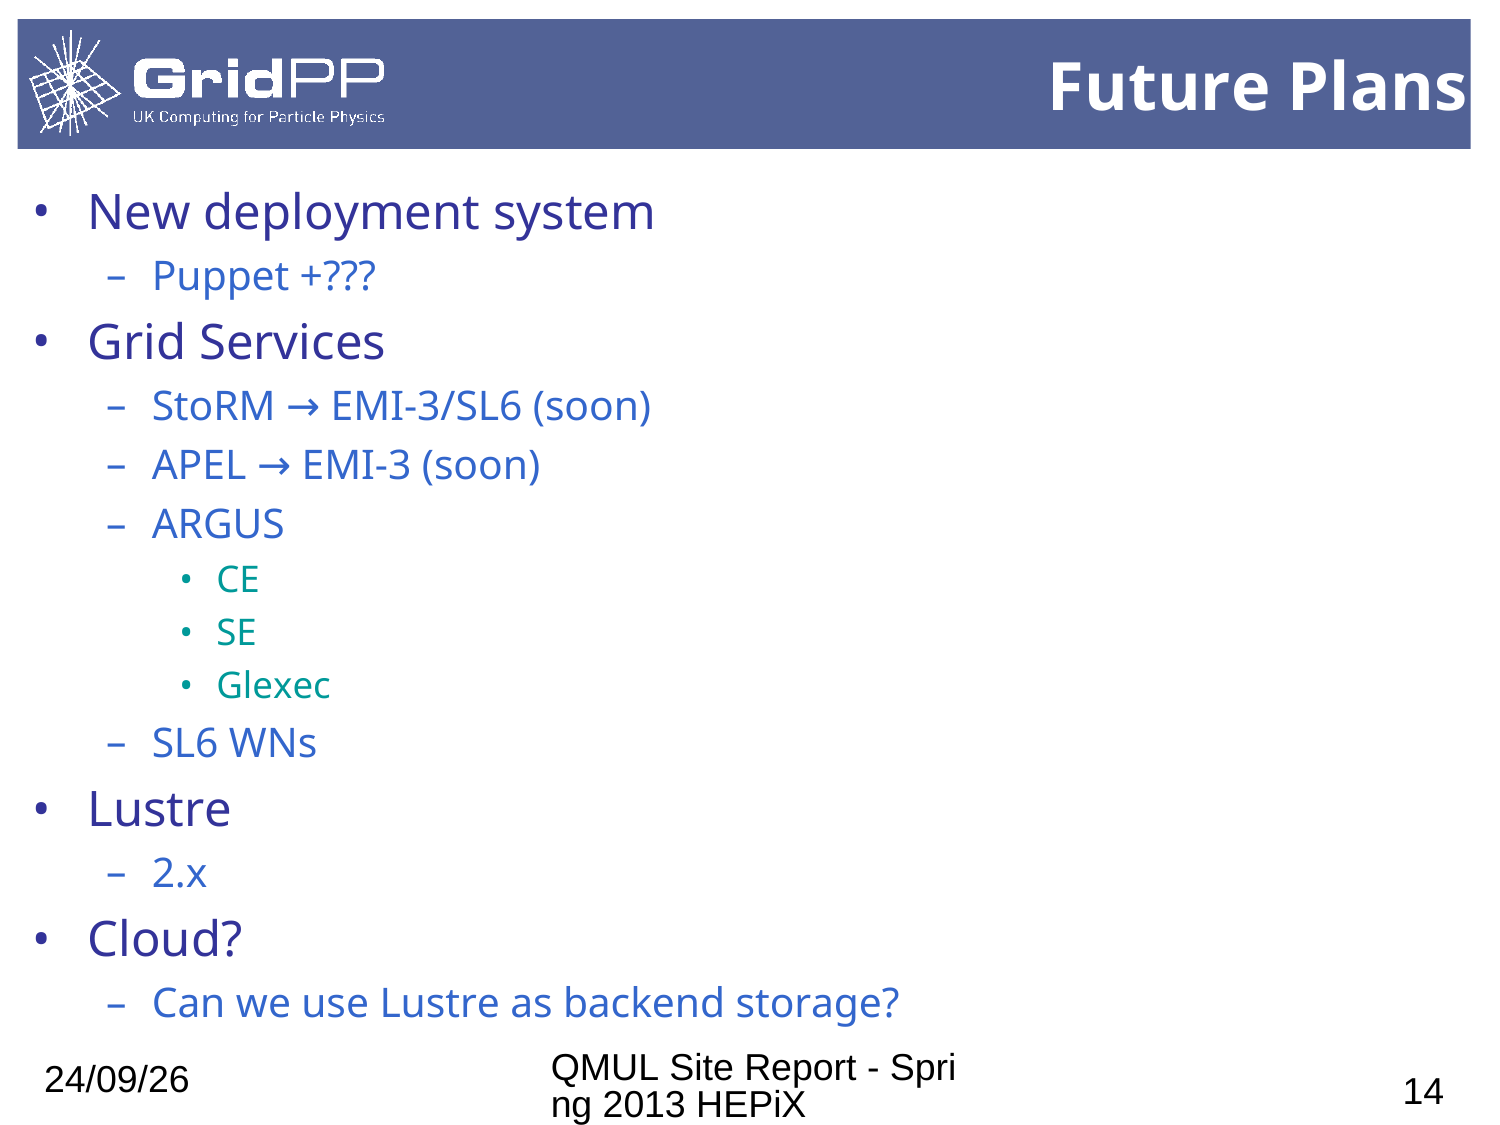

# Future Plans
New deployment system
Puppet +???
Grid Services
StoRM → EMI-3/SL6 (soon)
APEL → EMI-3 (soon)
ARGUS
CE
SE
Glexec
SL6 WNs
Lustre
2.x
Cloud?
Can we use Lustre as backend storage?
QMUL Site Report - Spring 2013 HEPiX
14